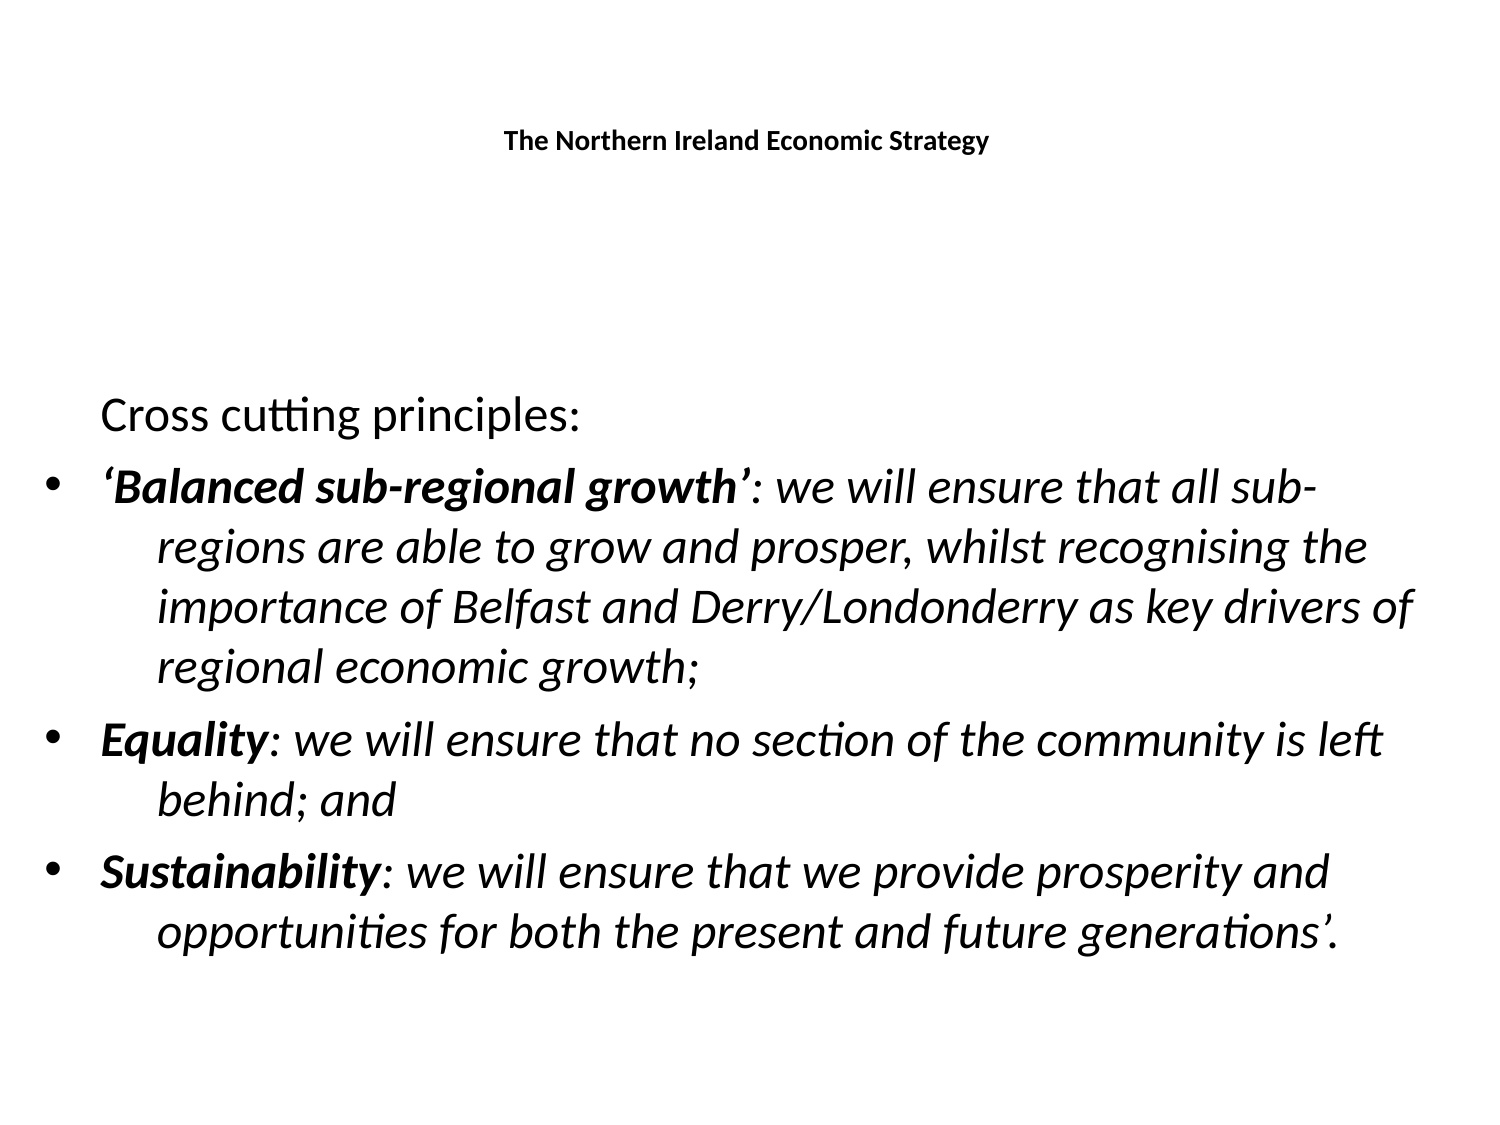

# The Northern Ireland Economic Strategy
Cross cutting principles:
‘Balanced sub-regional growth’: we will ensure that all sub-regions are able to grow and prosper, whilst recognising the importance of Belfast and Derry/Londonderry as key drivers of regional economic growth;
Equality: we will ensure that no section of the community is left behind; and
Sustainability: we will ensure that we provide prosperity and opportunities for both the present and future generations’.